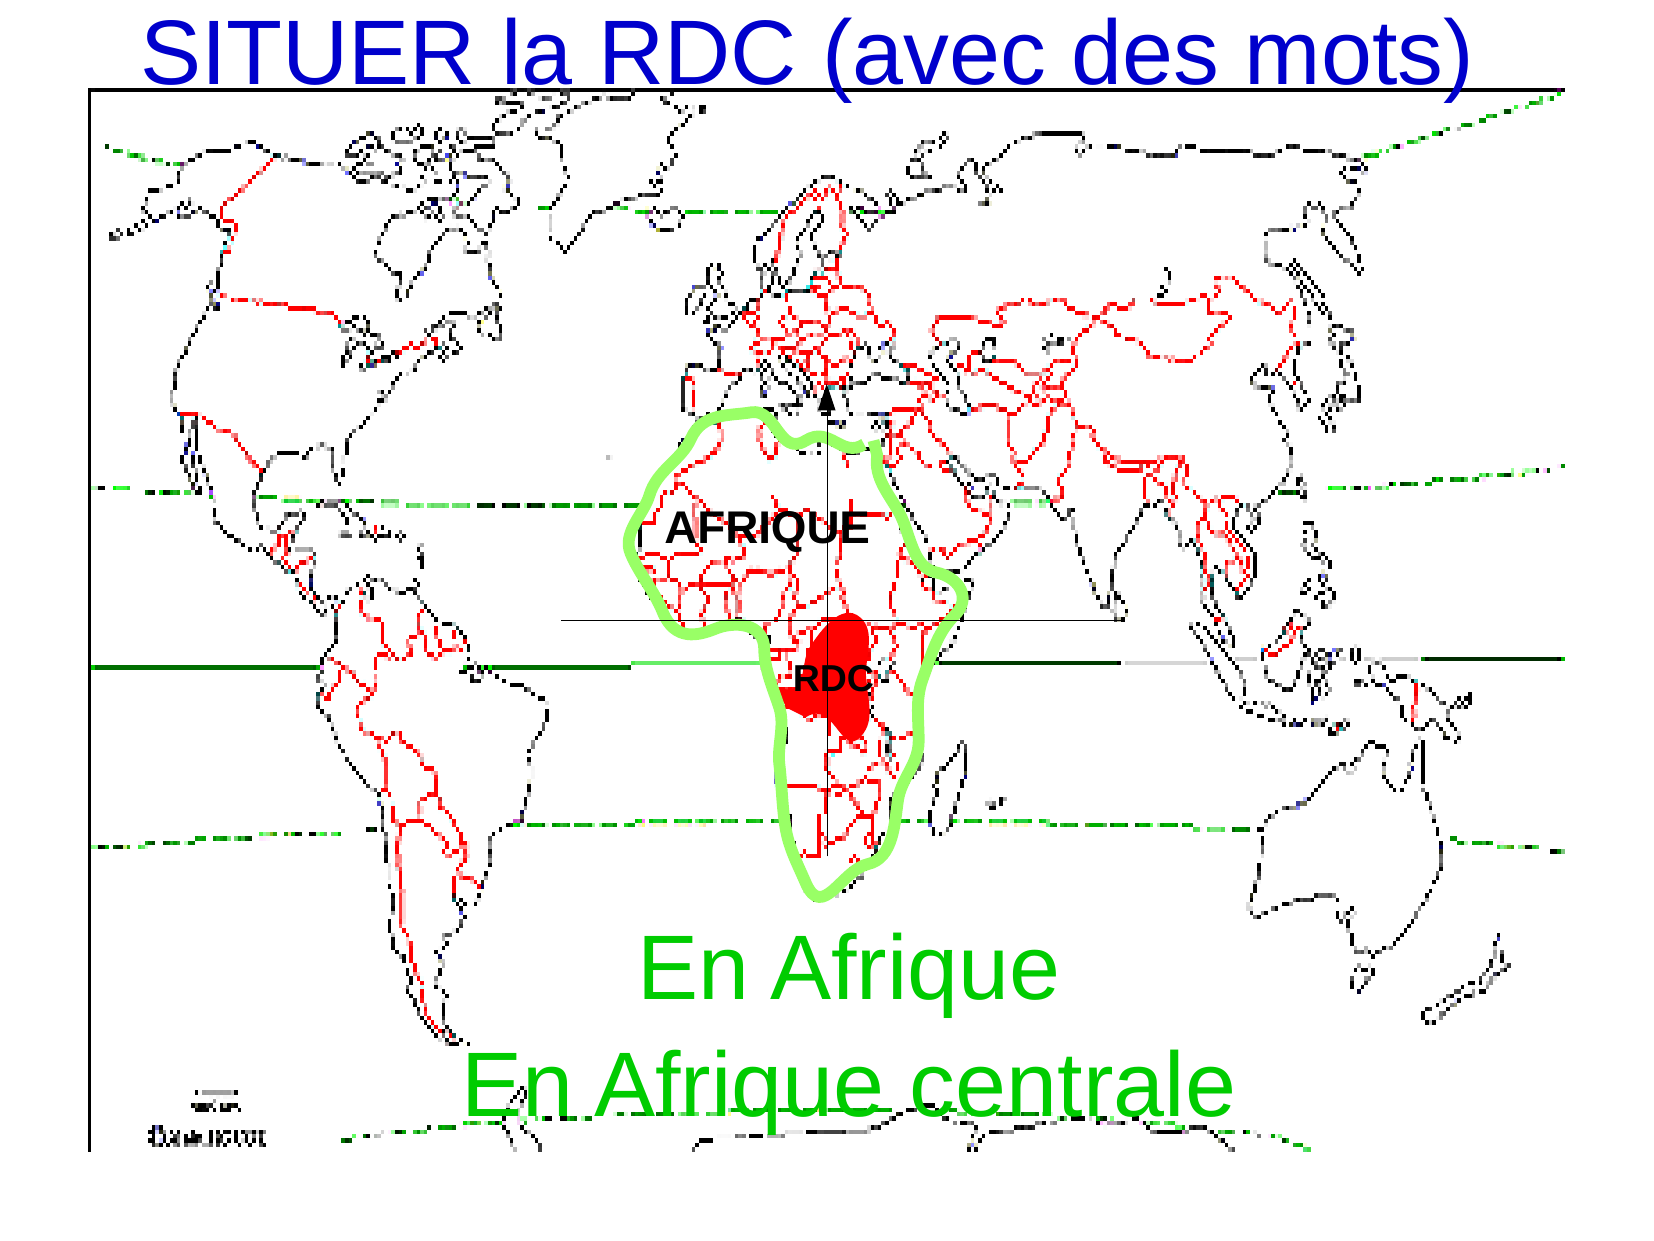

# SITUER la RDC (avec des mots)
 AFRIQUE
 RDC
En Afrique
En Afrique centrale